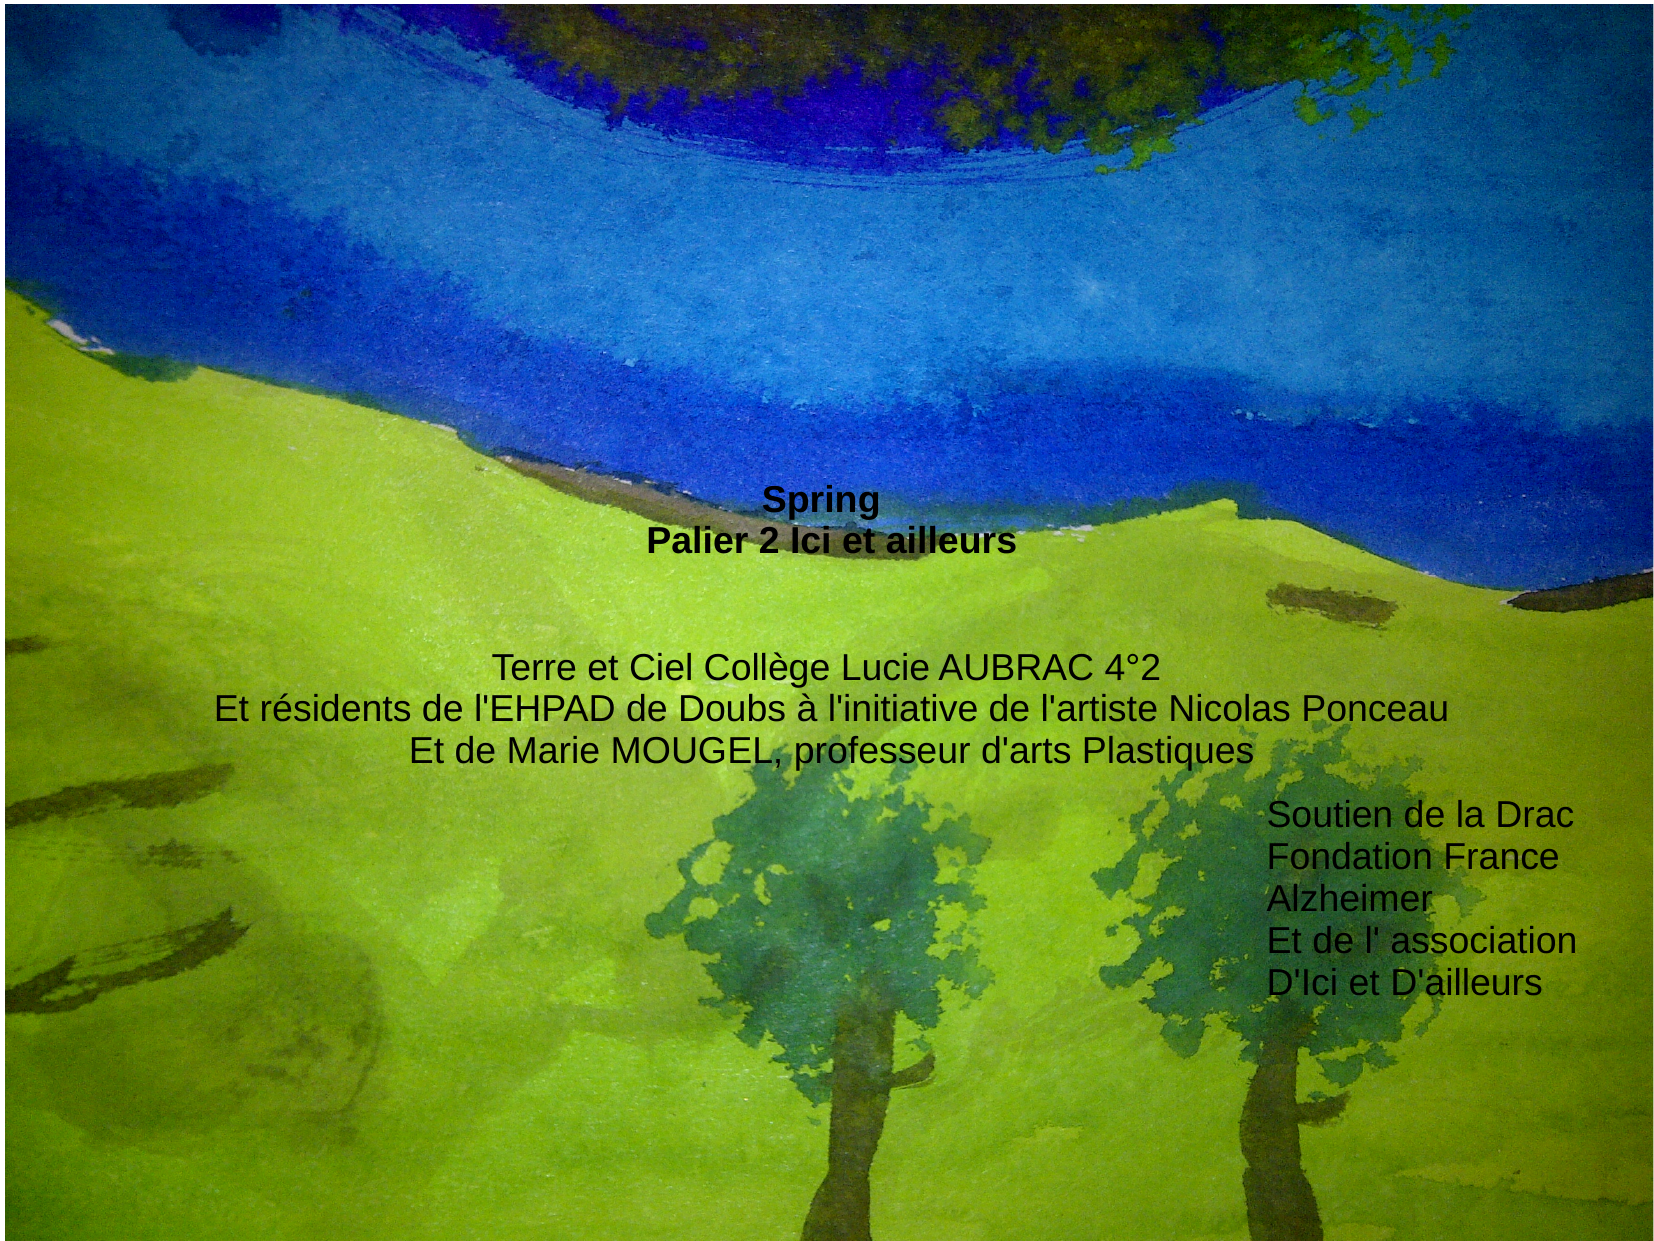

Spring
Palier 2 Ici et ailleurs
Terre et Ciel Collège Lucie AUBRAC 4°2
Et résidents de l'EHPAD de Doubs à l'initiative de l'artiste Nicolas Ponceau
Et de Marie MOUGEL, professeur d'arts Plastiques
Soutien de la Drac
Fondation France
Alzheimer
Et de l' association
D'Ici et D'ailleurs